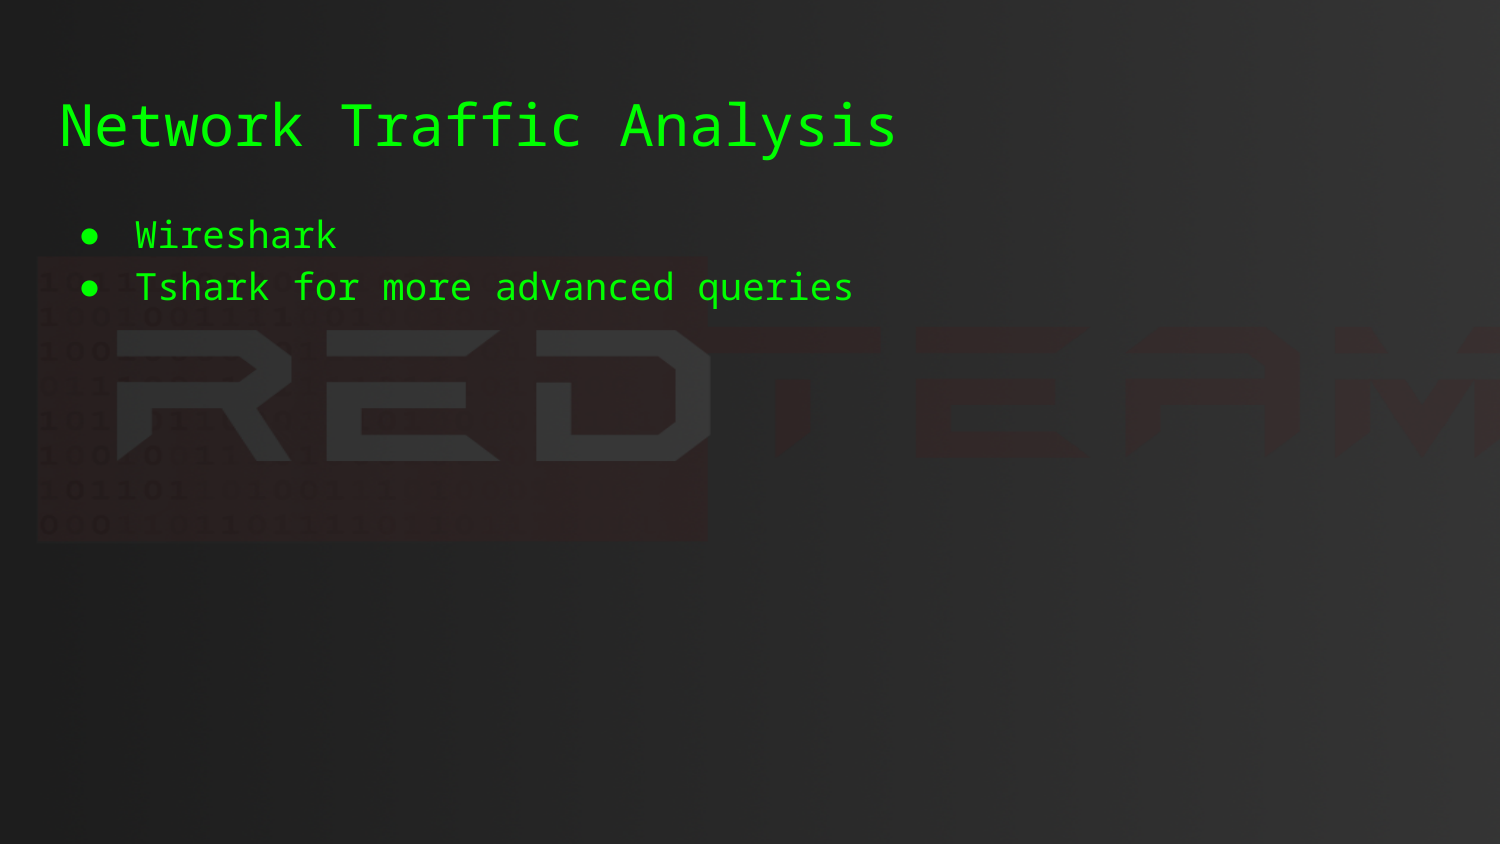

# Network Traffic Analysis
Wireshark
Tshark for more advanced queries